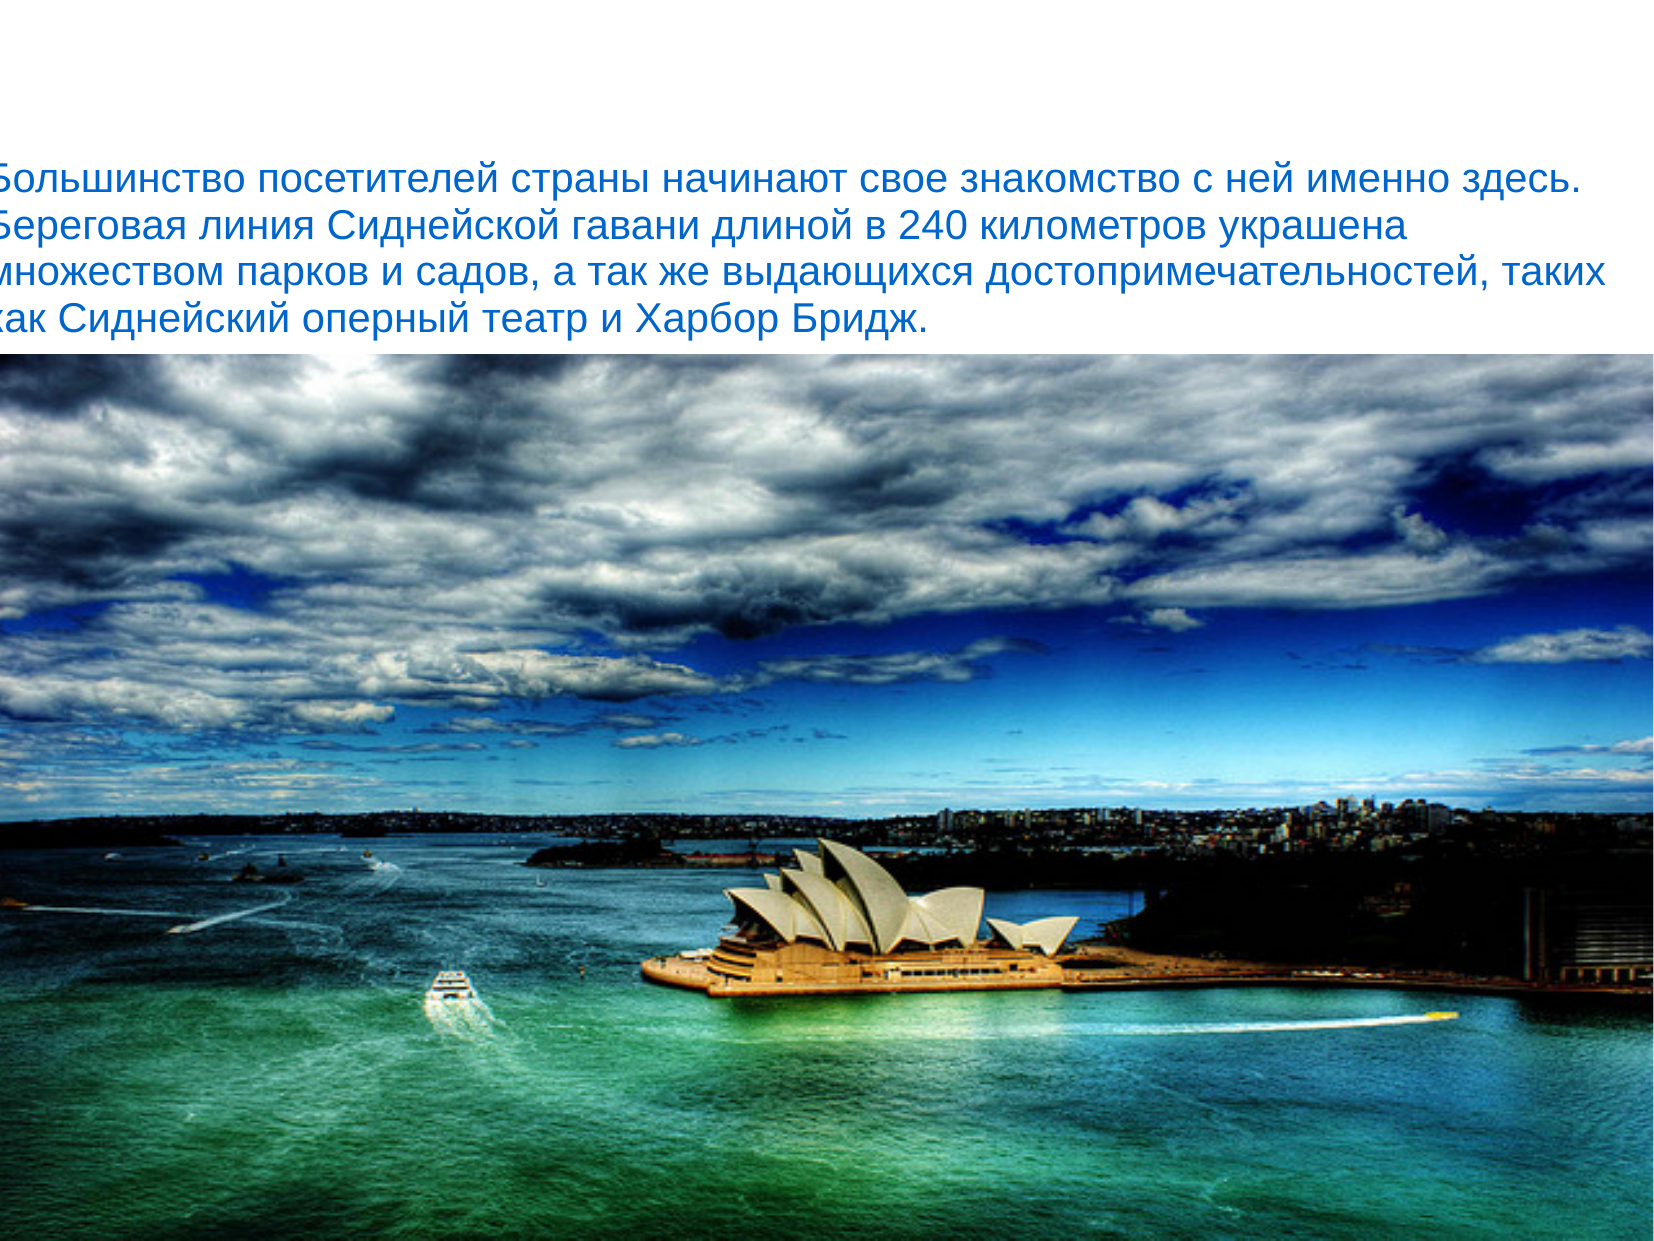

Большинство посетителей страны начинают свое знакомство с ней именно здесь. Береговая линия Сиднейской гавани длиной в 240 километров украшена множеством парков и садов, а так же выдающихся достопримечательностей, таких как Сиднейский оперный театр и Харбор Бридж.